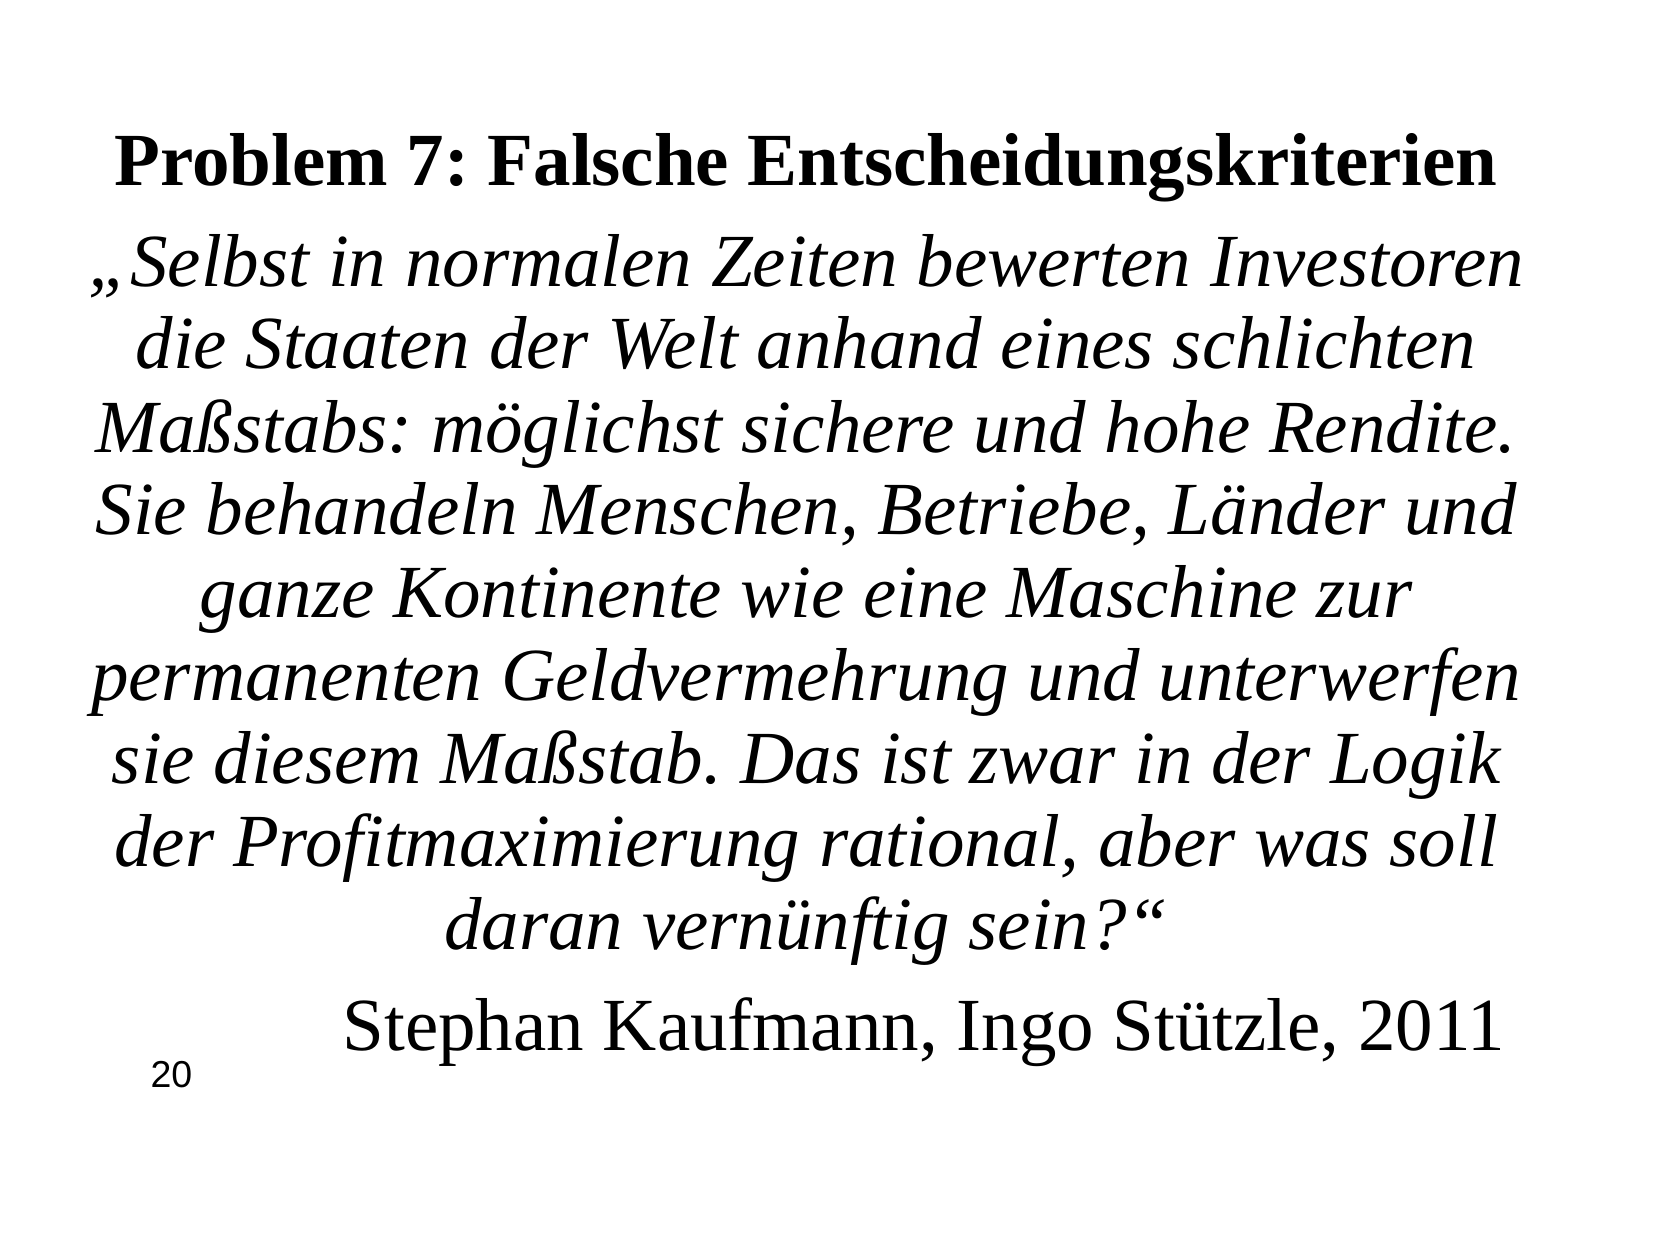

Problem 7: Falsche Entscheidungskriterien
„Selbst in normalen Zeiten bewerten Investoren die Staaten der Welt anhand eines schlichten Maßstabs: möglichst sichere und hohe Rendite. Sie behandeln Menschen, Betriebe, Länder und ganze Kontinente wie eine Maschine zur permanenten Geldvermehrung und unterwerfen sie diesem Maßstab. Das ist zwar in der Logik der Profitmaximierung rational, aber was soll daran vernünftig sein?“
Stephan Kaufmann, Ingo Stützle, 2011